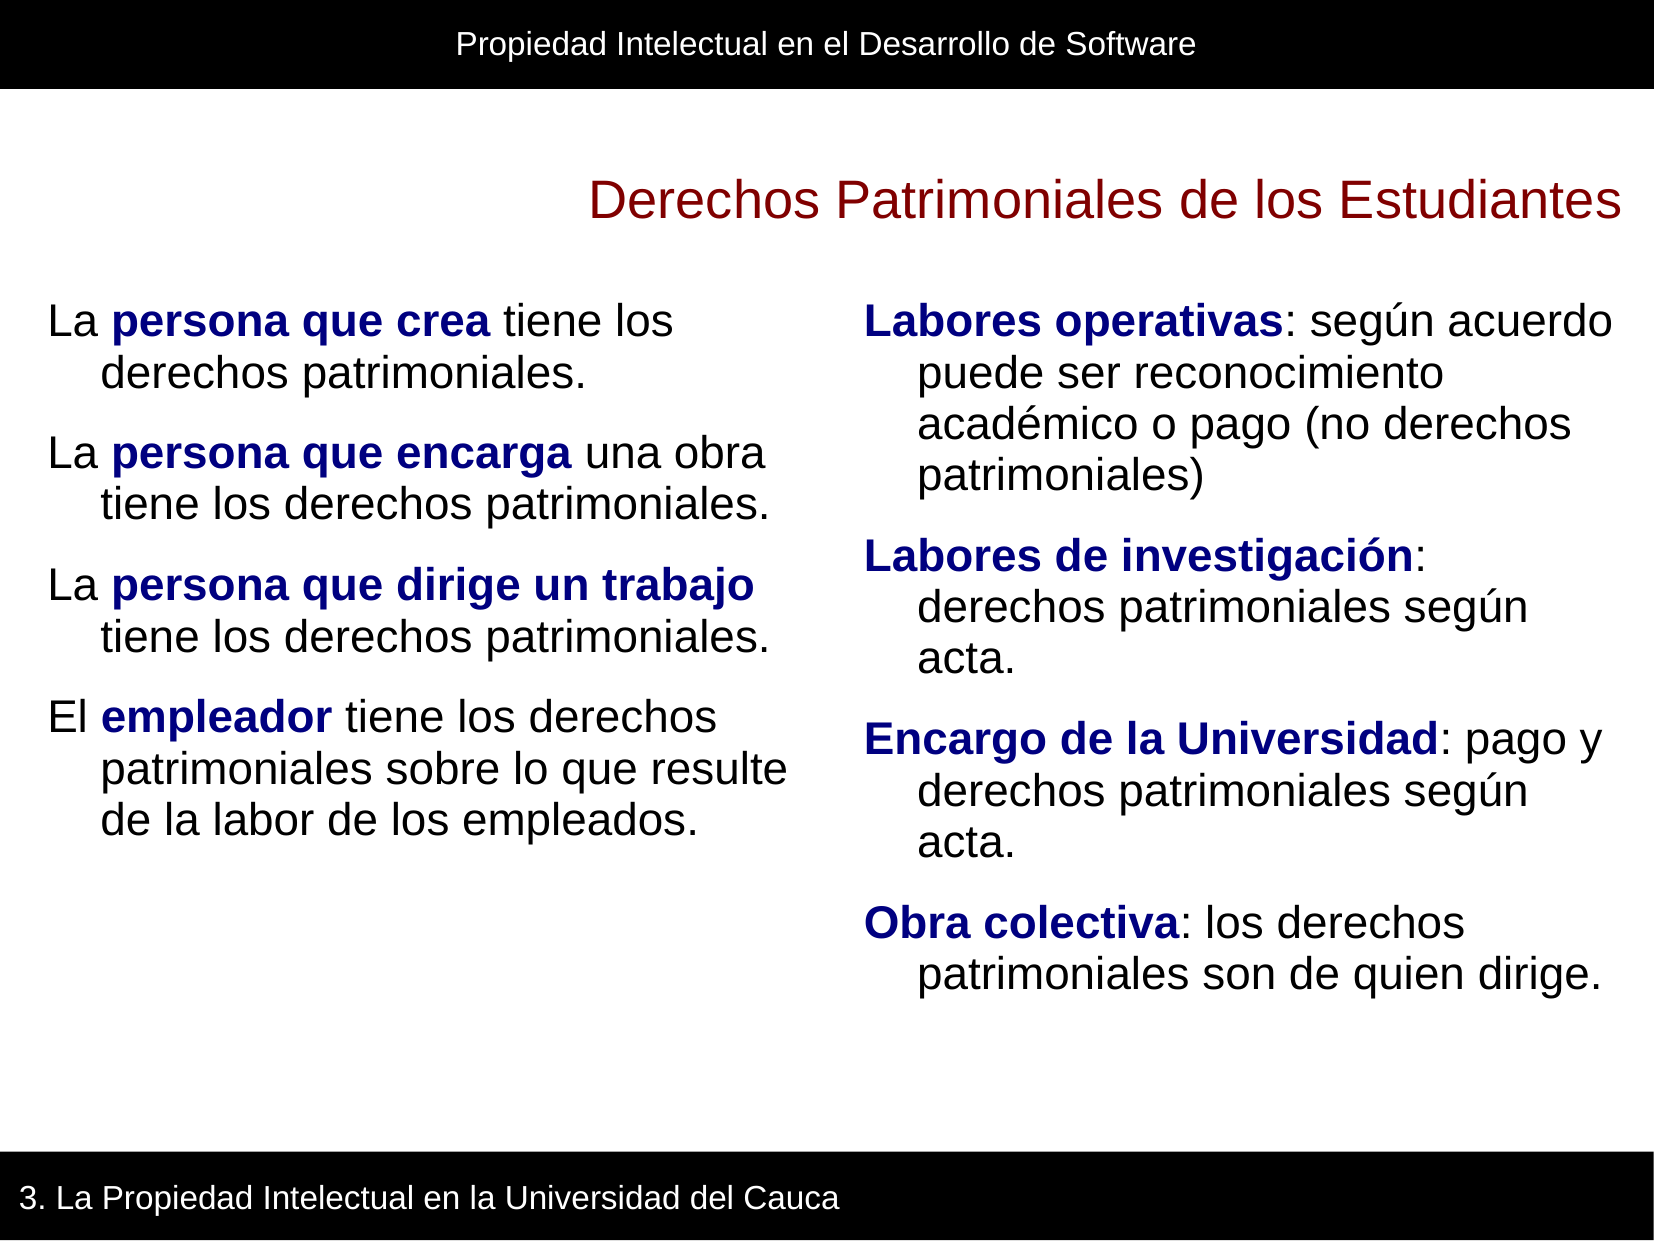

# Derechos Patrimoniales de los Estudiantes
La persona que crea tiene los derechos patrimoniales.
La persona que encarga una obra tiene los derechos patrimoniales.
La persona que dirige un trabajo tiene los derechos patrimoniales.
El empleador tiene los derechos patrimoniales sobre lo que resulte de la labor de los empleados.
Labores operativas: según acuerdo puede ser reconocimiento académico o pago (no derechos patrimoniales)
Labores de investigación: derechos patrimoniales según acta.
Encargo de la Universidad: pago y derechos patrimoniales según acta.
Obra colectiva: los derechos patrimoniales son de quien dirige.
3. La Propiedad Intelectual en la Universidad del Cauca